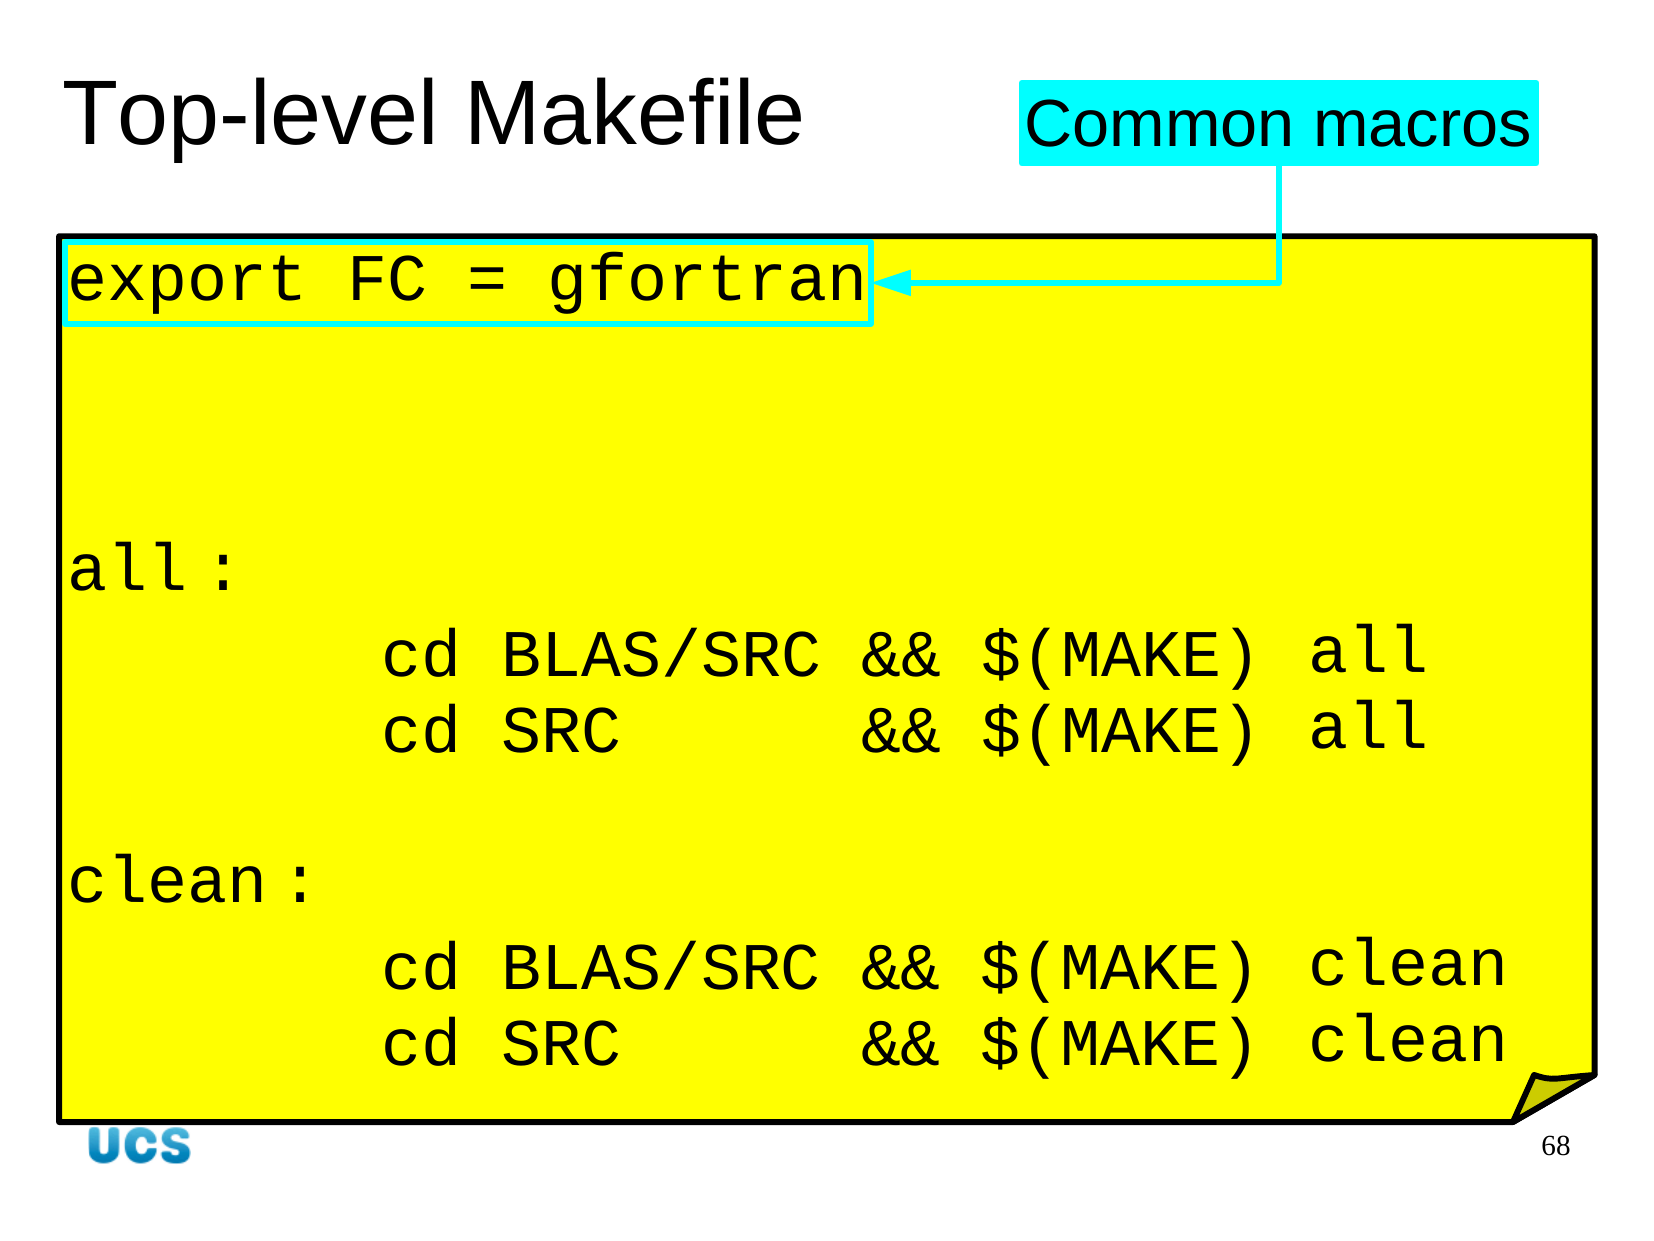

Top-level Makefile
Common macros
export FC = gfortran
all
:
all
all
cd BLAS/SRC && $(MAKE)
cd SRC && $(MAKE)
clean
:
clean
clean
cd BLAS/SRC && $(MAKE)
cd SRC && $(MAKE)
68